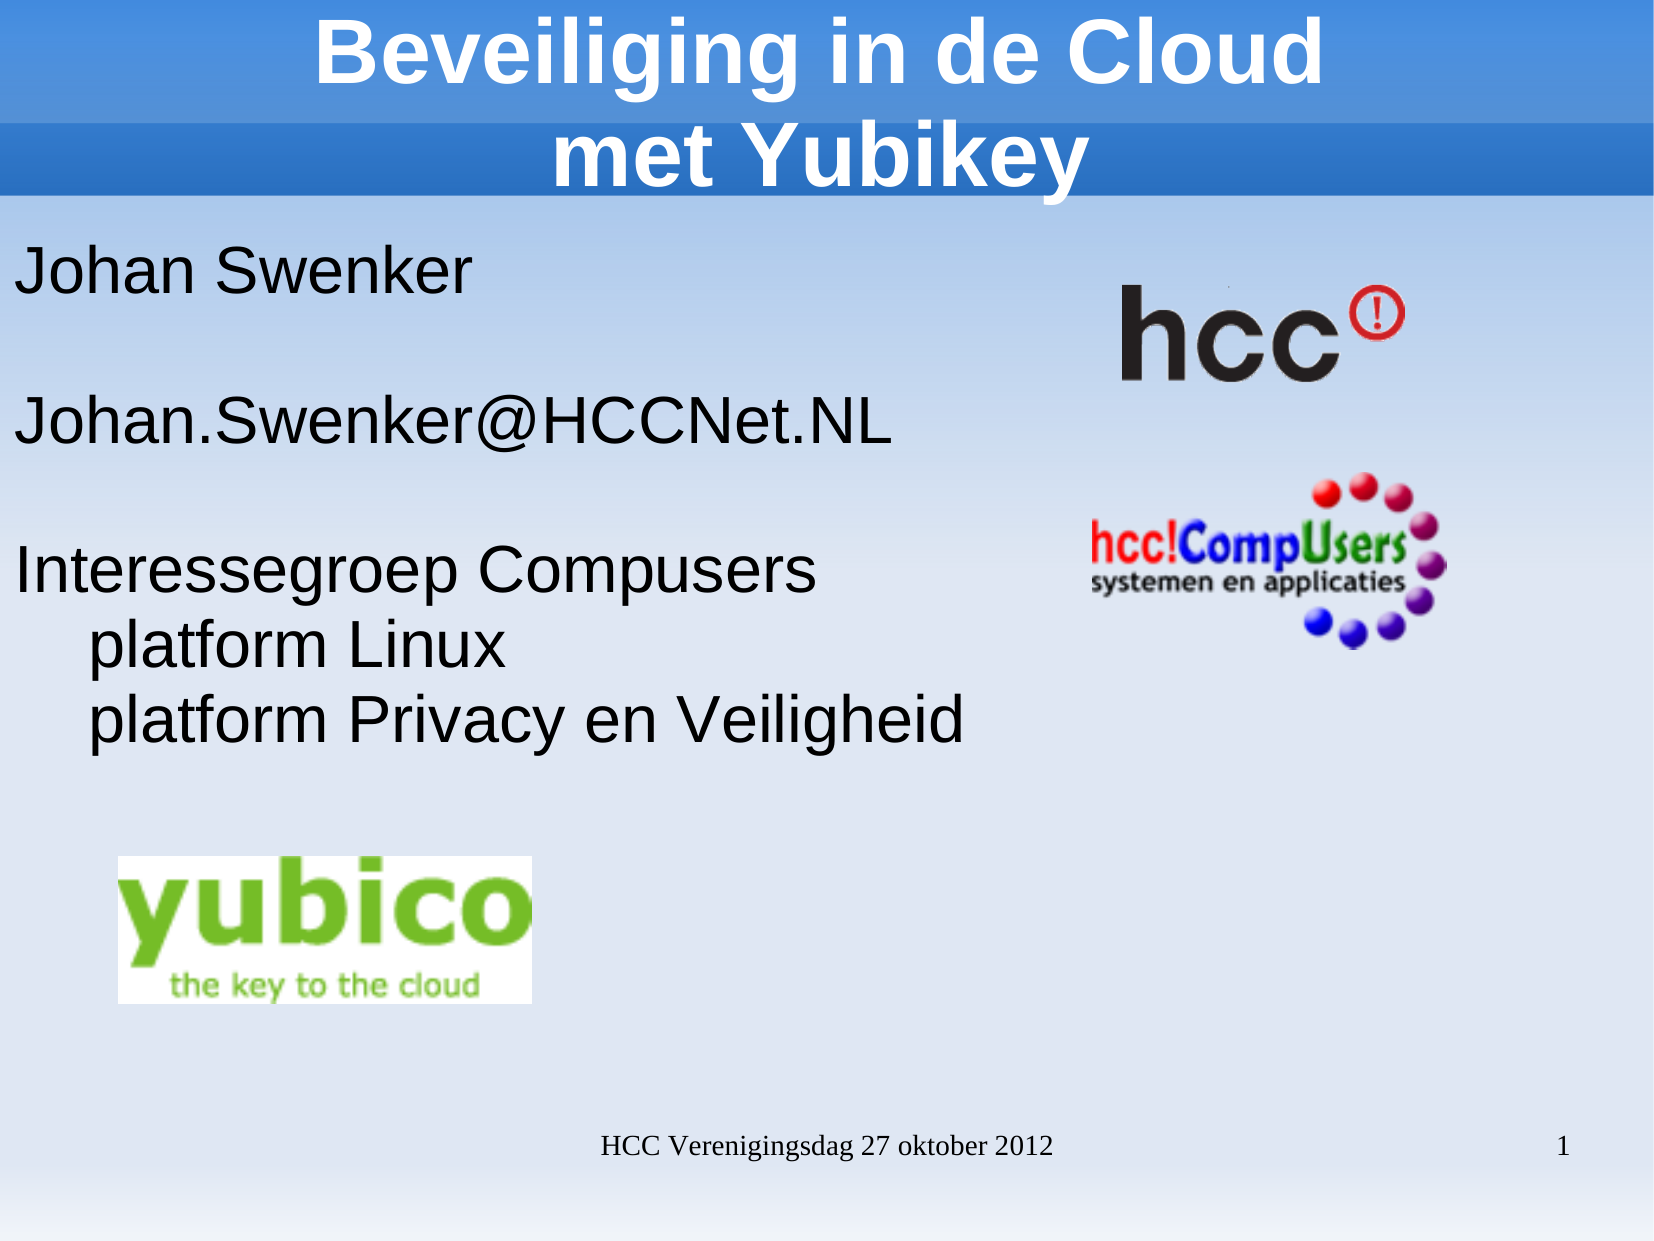

# Beveiliging in de Cloud met Yubikey
Johan Swenker
Johan.Swenker@HCCNet.NL
Interessegroep Compusers
	platform Linux
	platform Privacy en Veiligheid
HCC Verenigingsdag 27 oktober 2012
1